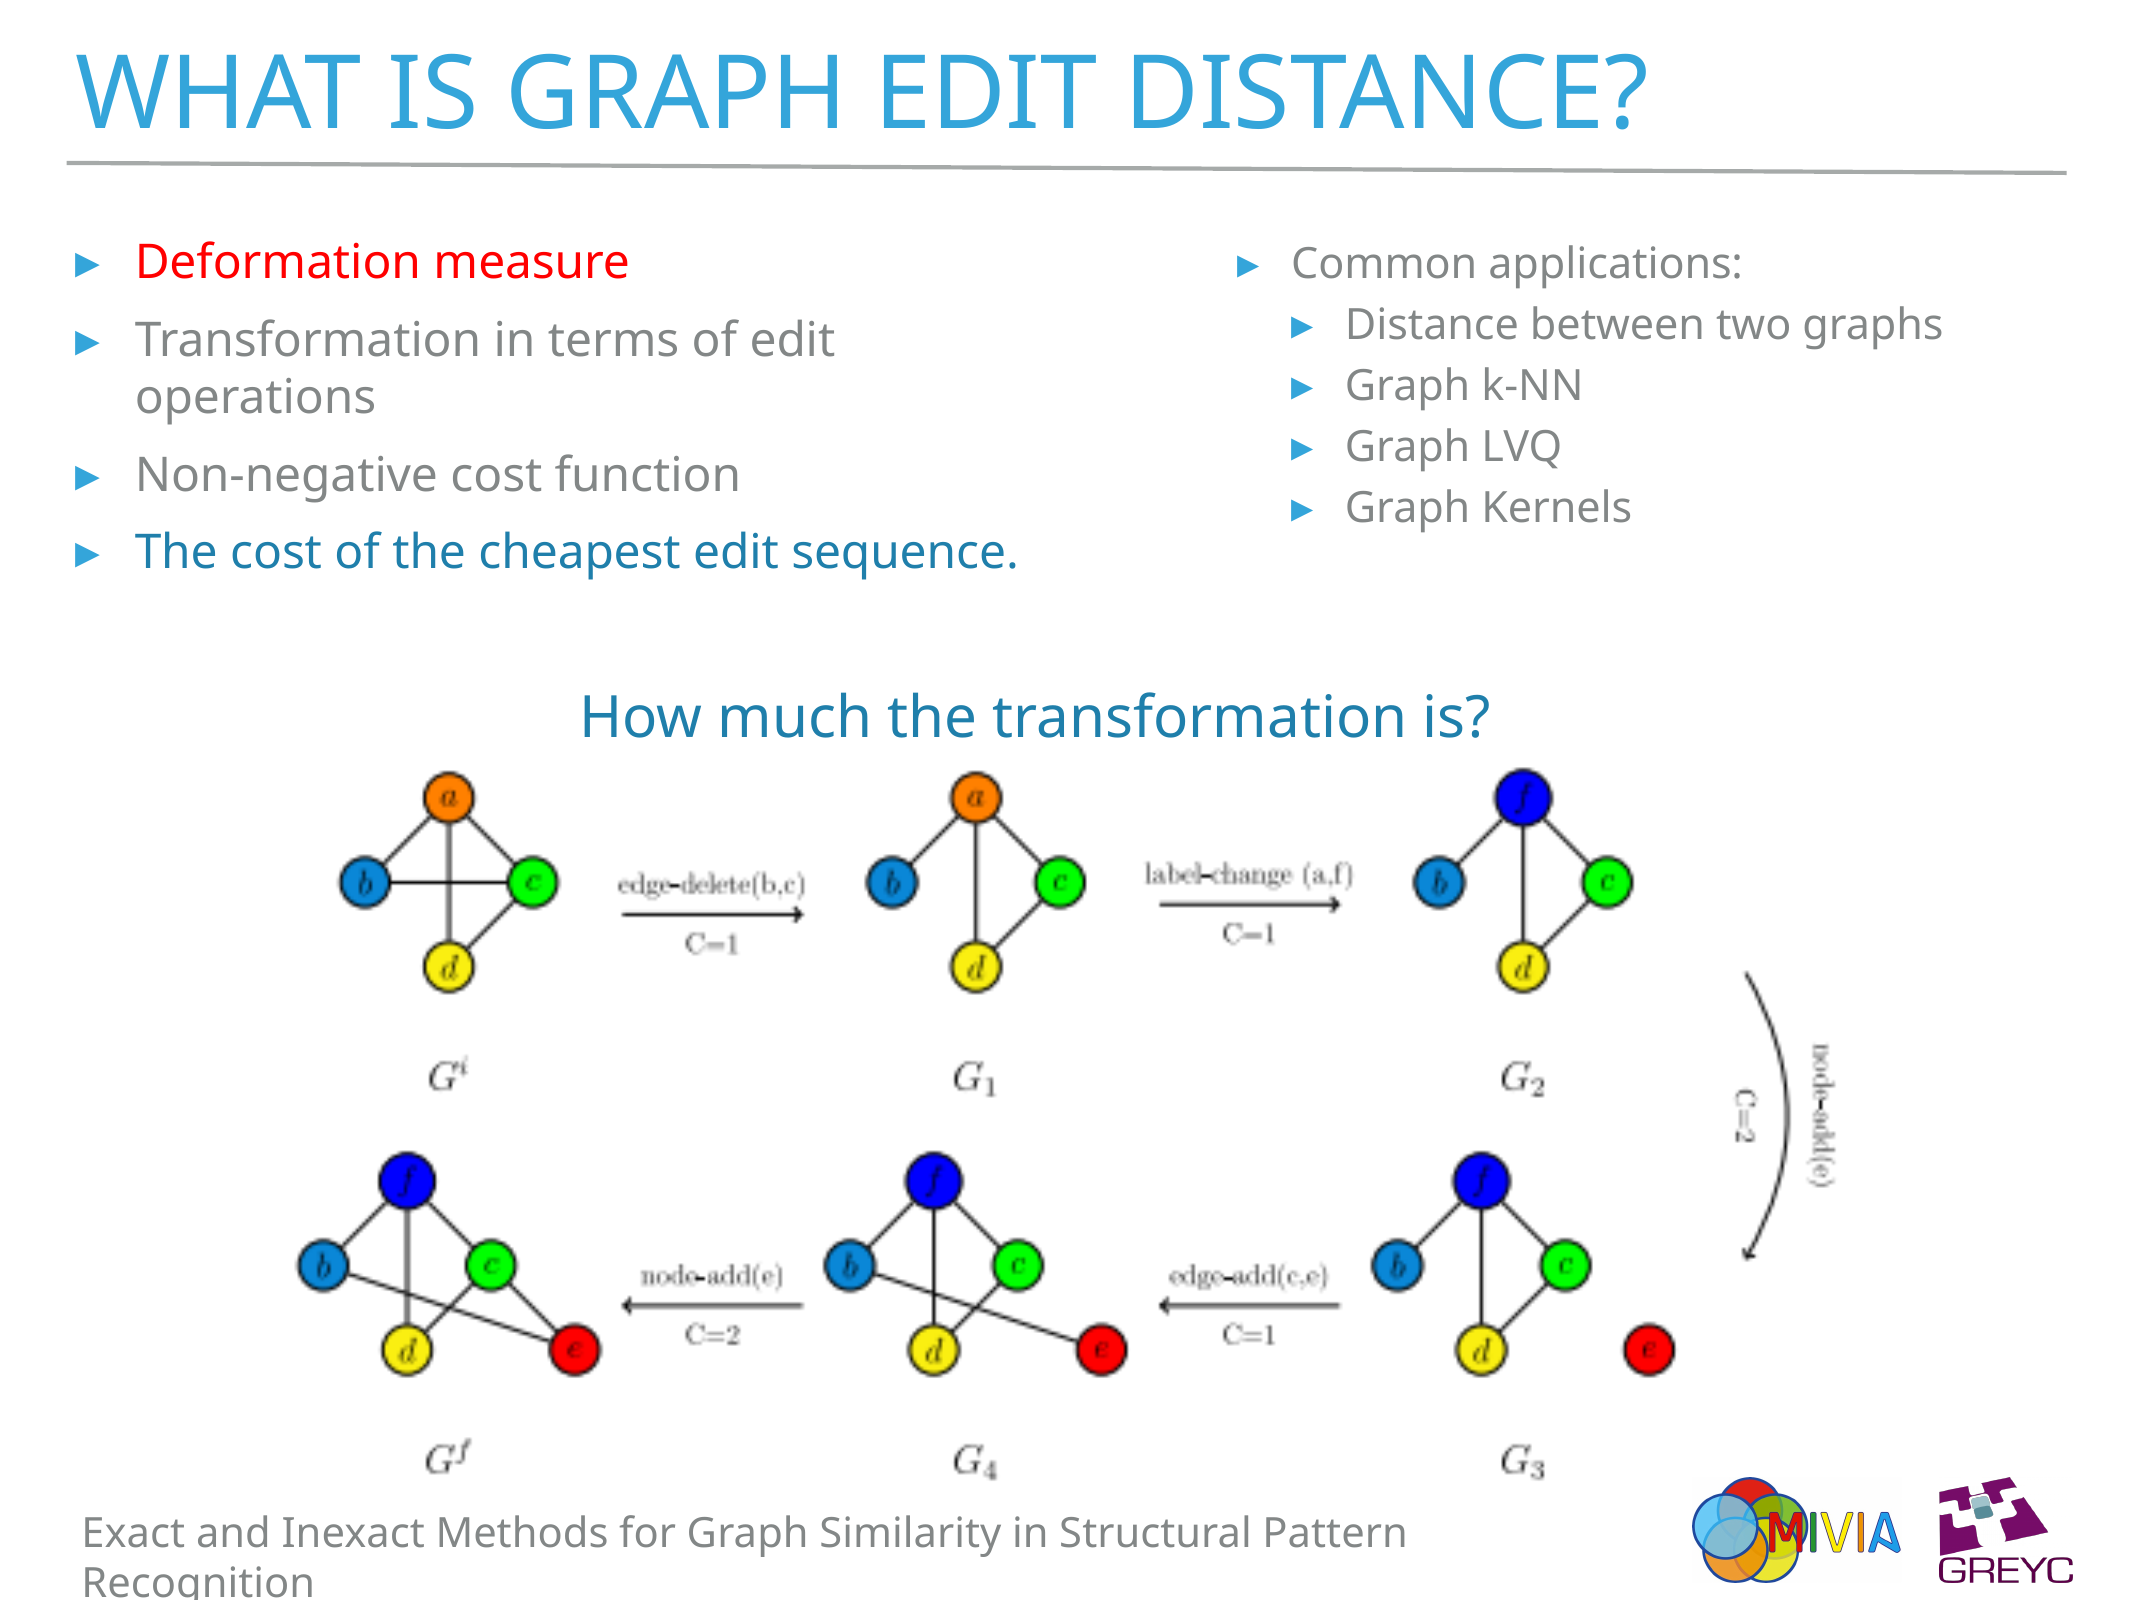

What is GRAPH EDIT DISTANCE?
# Deformation measure
Transformation in terms of edit operations
Non-negative cost function
The cost of the cheapest edit sequence.
Common applications:
Distance between two graphs
Graph k-NN
Graph LVQ
Graph Kernels
How much the transformation is?